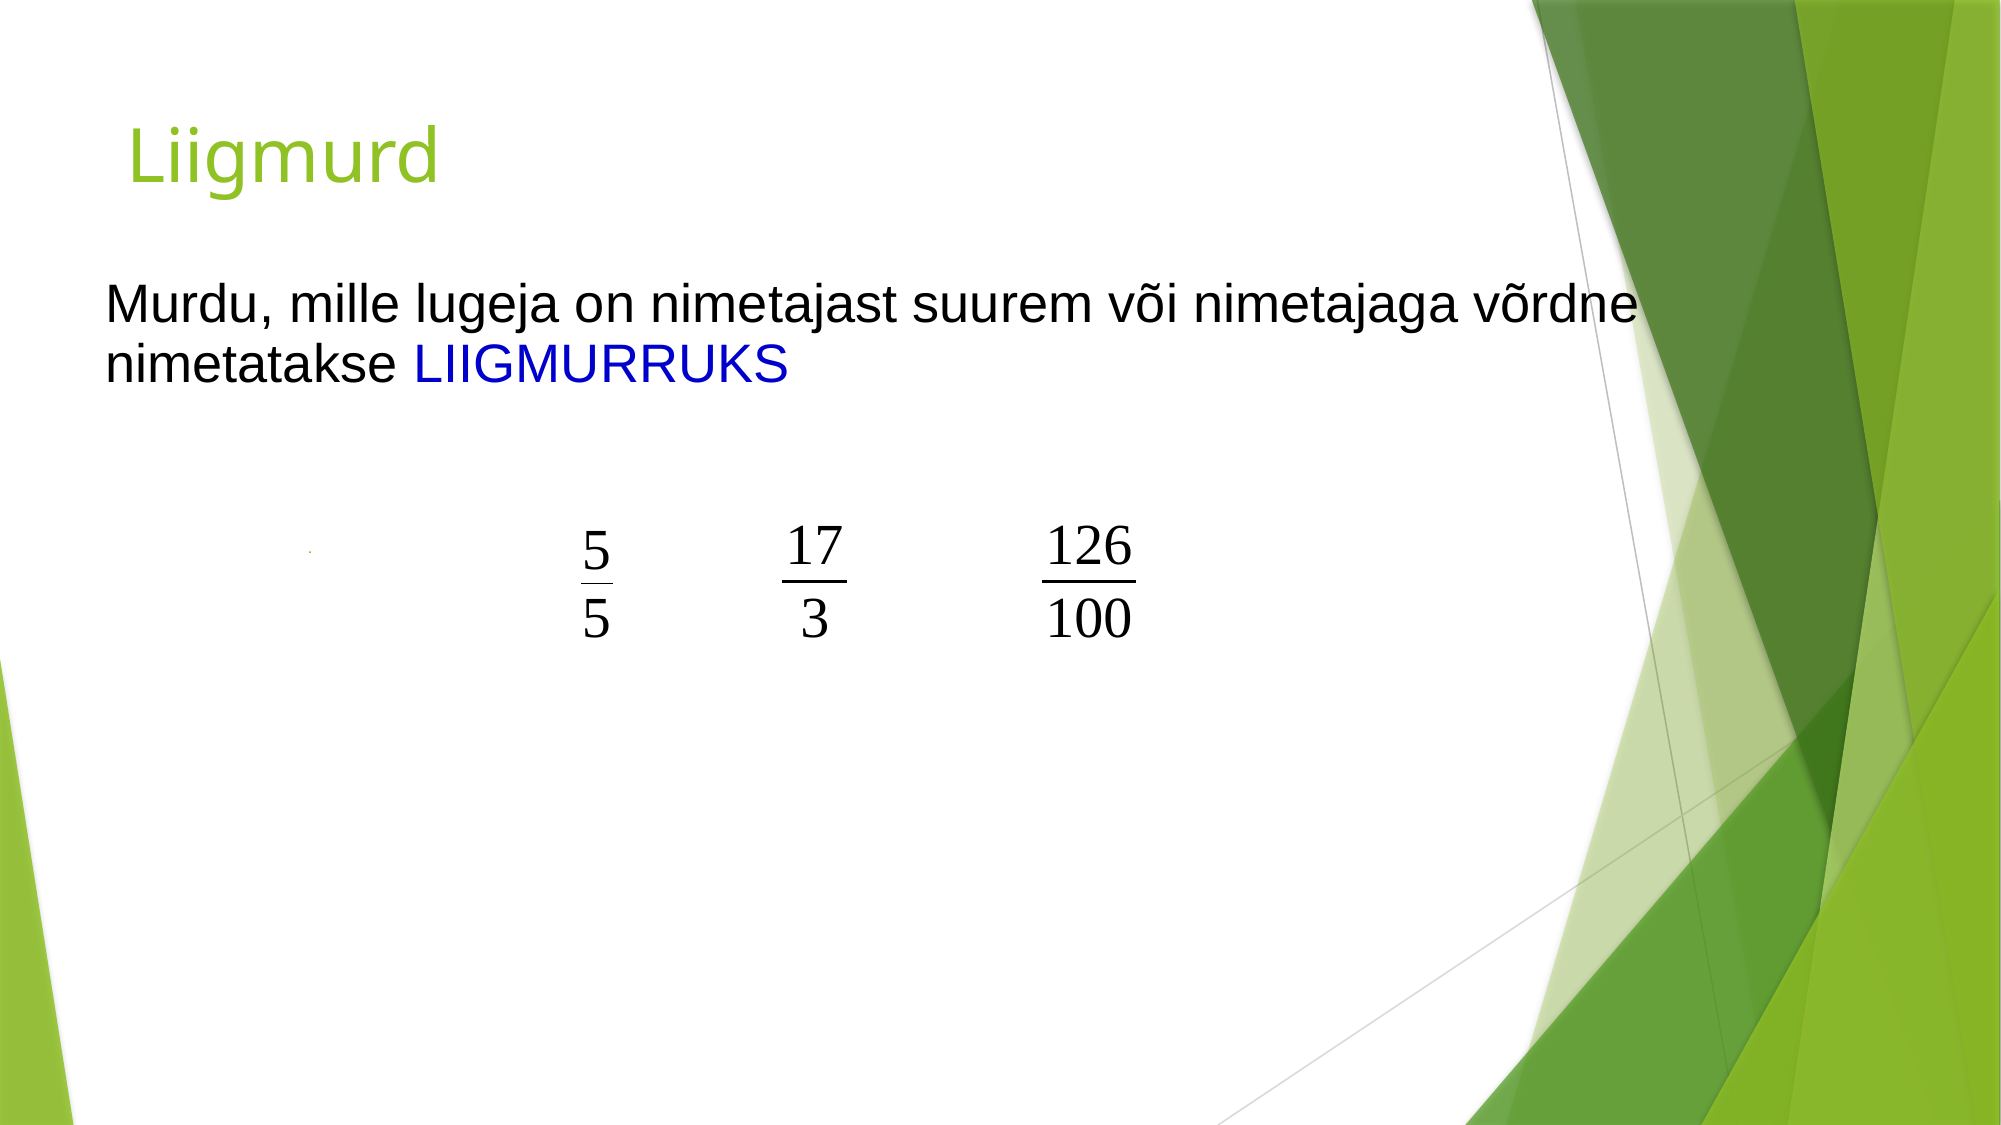

# Liigmurd
Murdu, mille lugeja on nimetajast suurem või nimetajaga võrdne
nimetatakse LIIGMURRUKS